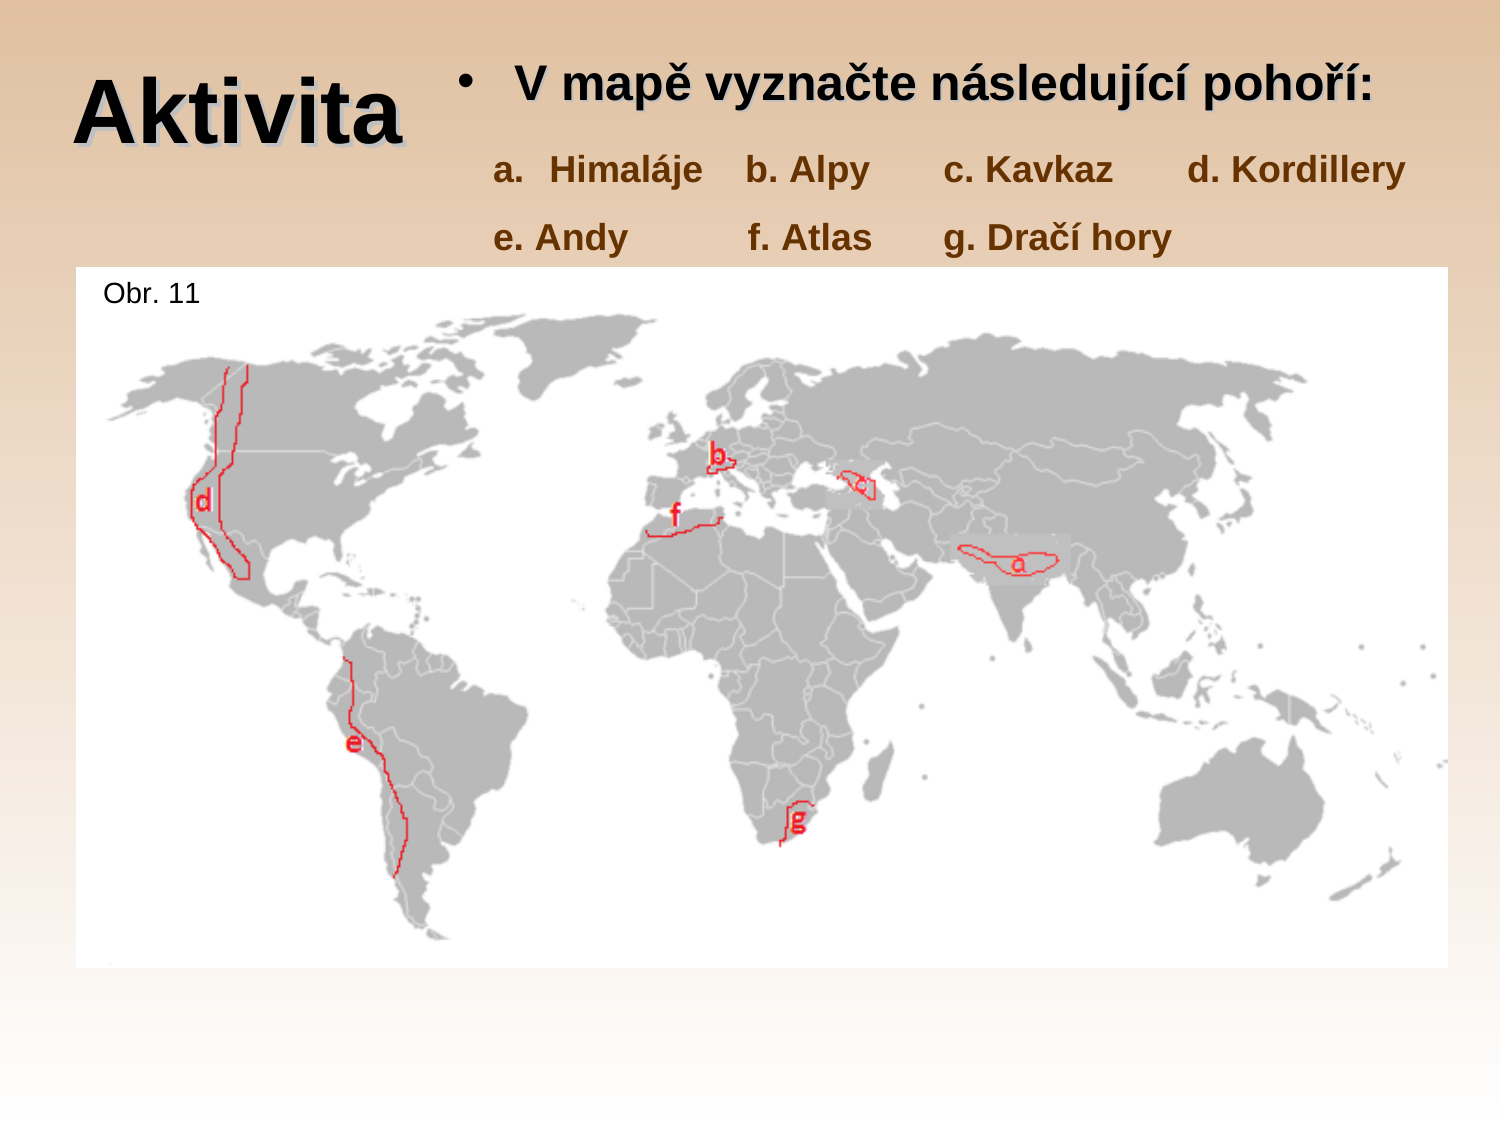

# Aktivita
V mapě vyznačte následující pohoří:
Himaláje b. Alpy c. Kavkaz d. Kordillery
e. Andy	 f. Atlas	g. Dračí hory
Obr. 11